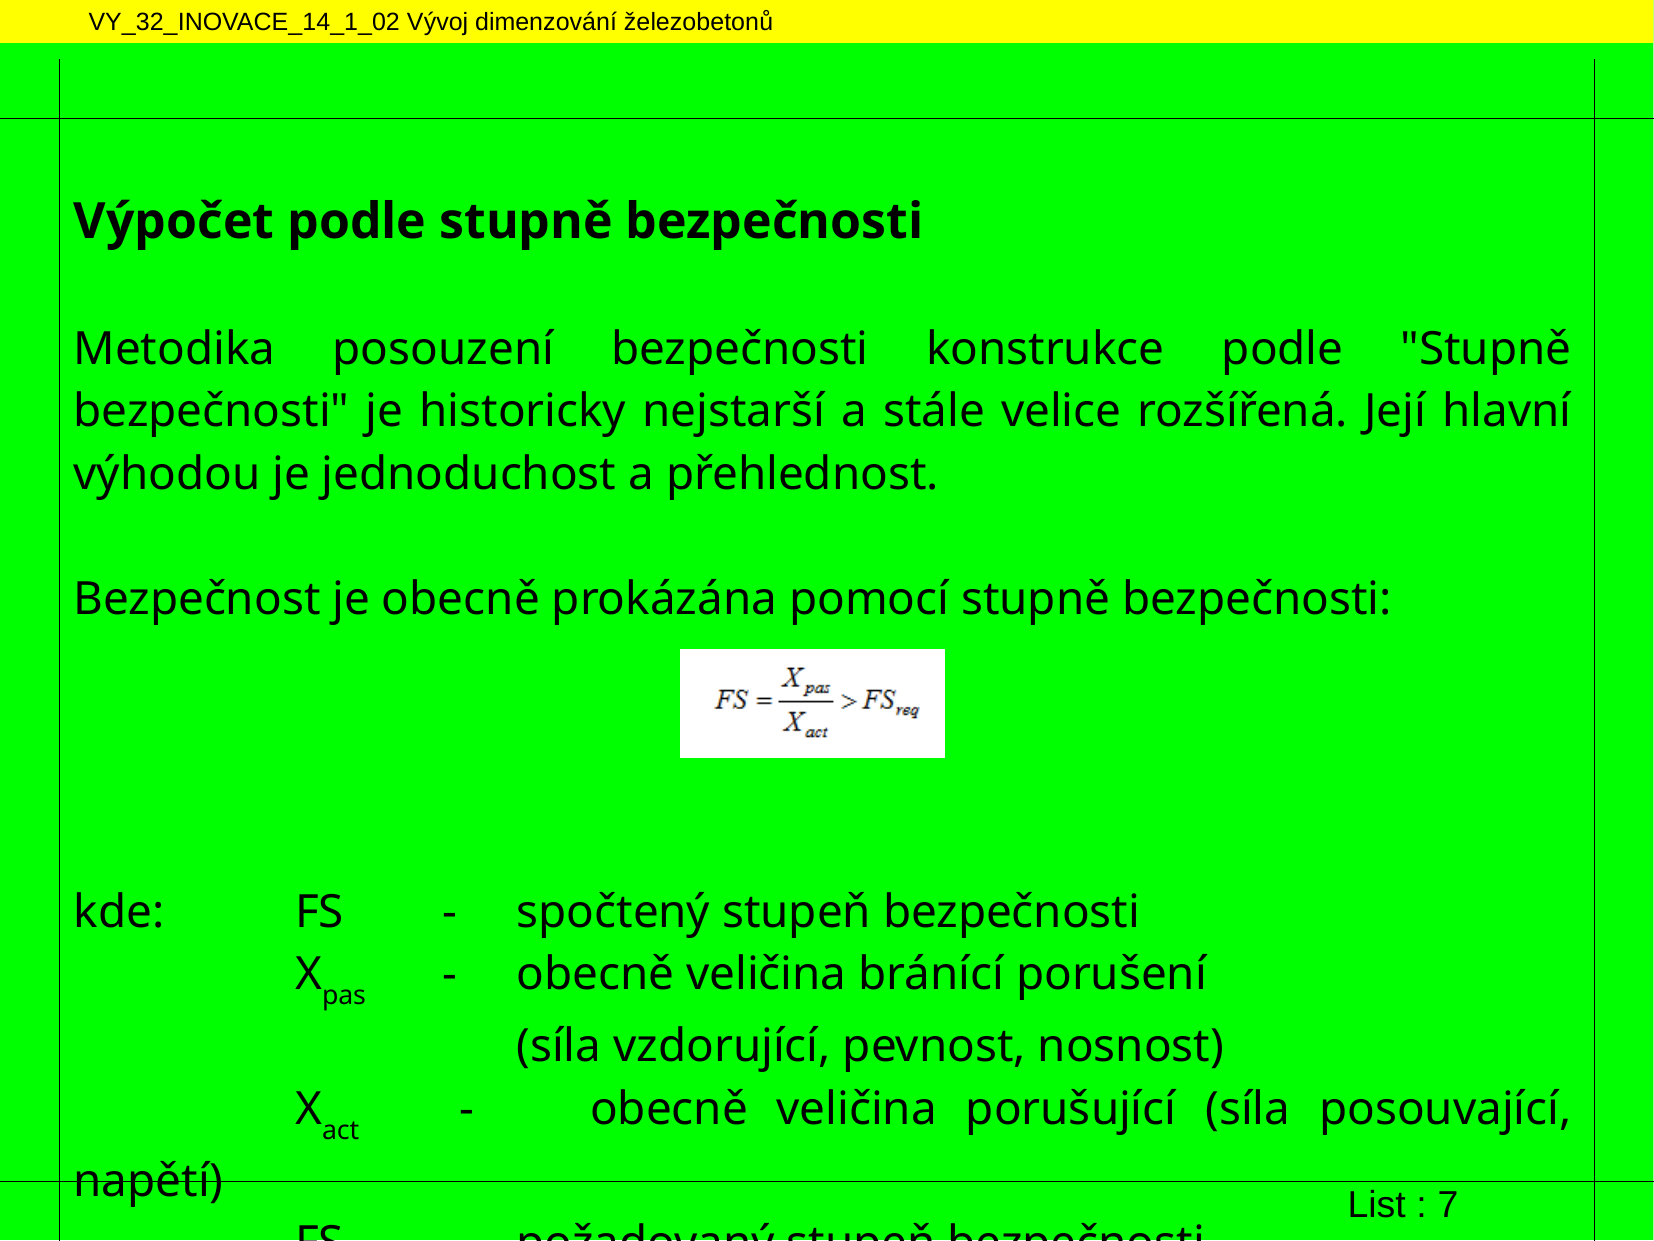

VY_32_INOVACE_14_1_02 Vývoj dimenzování železobetonů
Výpočet podle stupně bezpečnosti
Metodika posouzení bezpečnosti konstrukce podle "Stupně bezpečnosti" je historicky nejstarší a stále velice rozšířená. Její hlavní výhodou je jednoduchost a přehlednost.
Bezpečnost je obecně prokázána pomocí stupně bezpečnosti:
kde: 		FS 		- 	spočtený stupeň bezpečnosti
			Xpas 	- 	obecně veličina bránící porušení
						(síla vzdorující, pevnost, nosnost)
			Xact 	- obecně veličina porušující (síla posouvající, napětí)
			FSreq 	- 	požadovaný stupeň bezpečnosti
List :